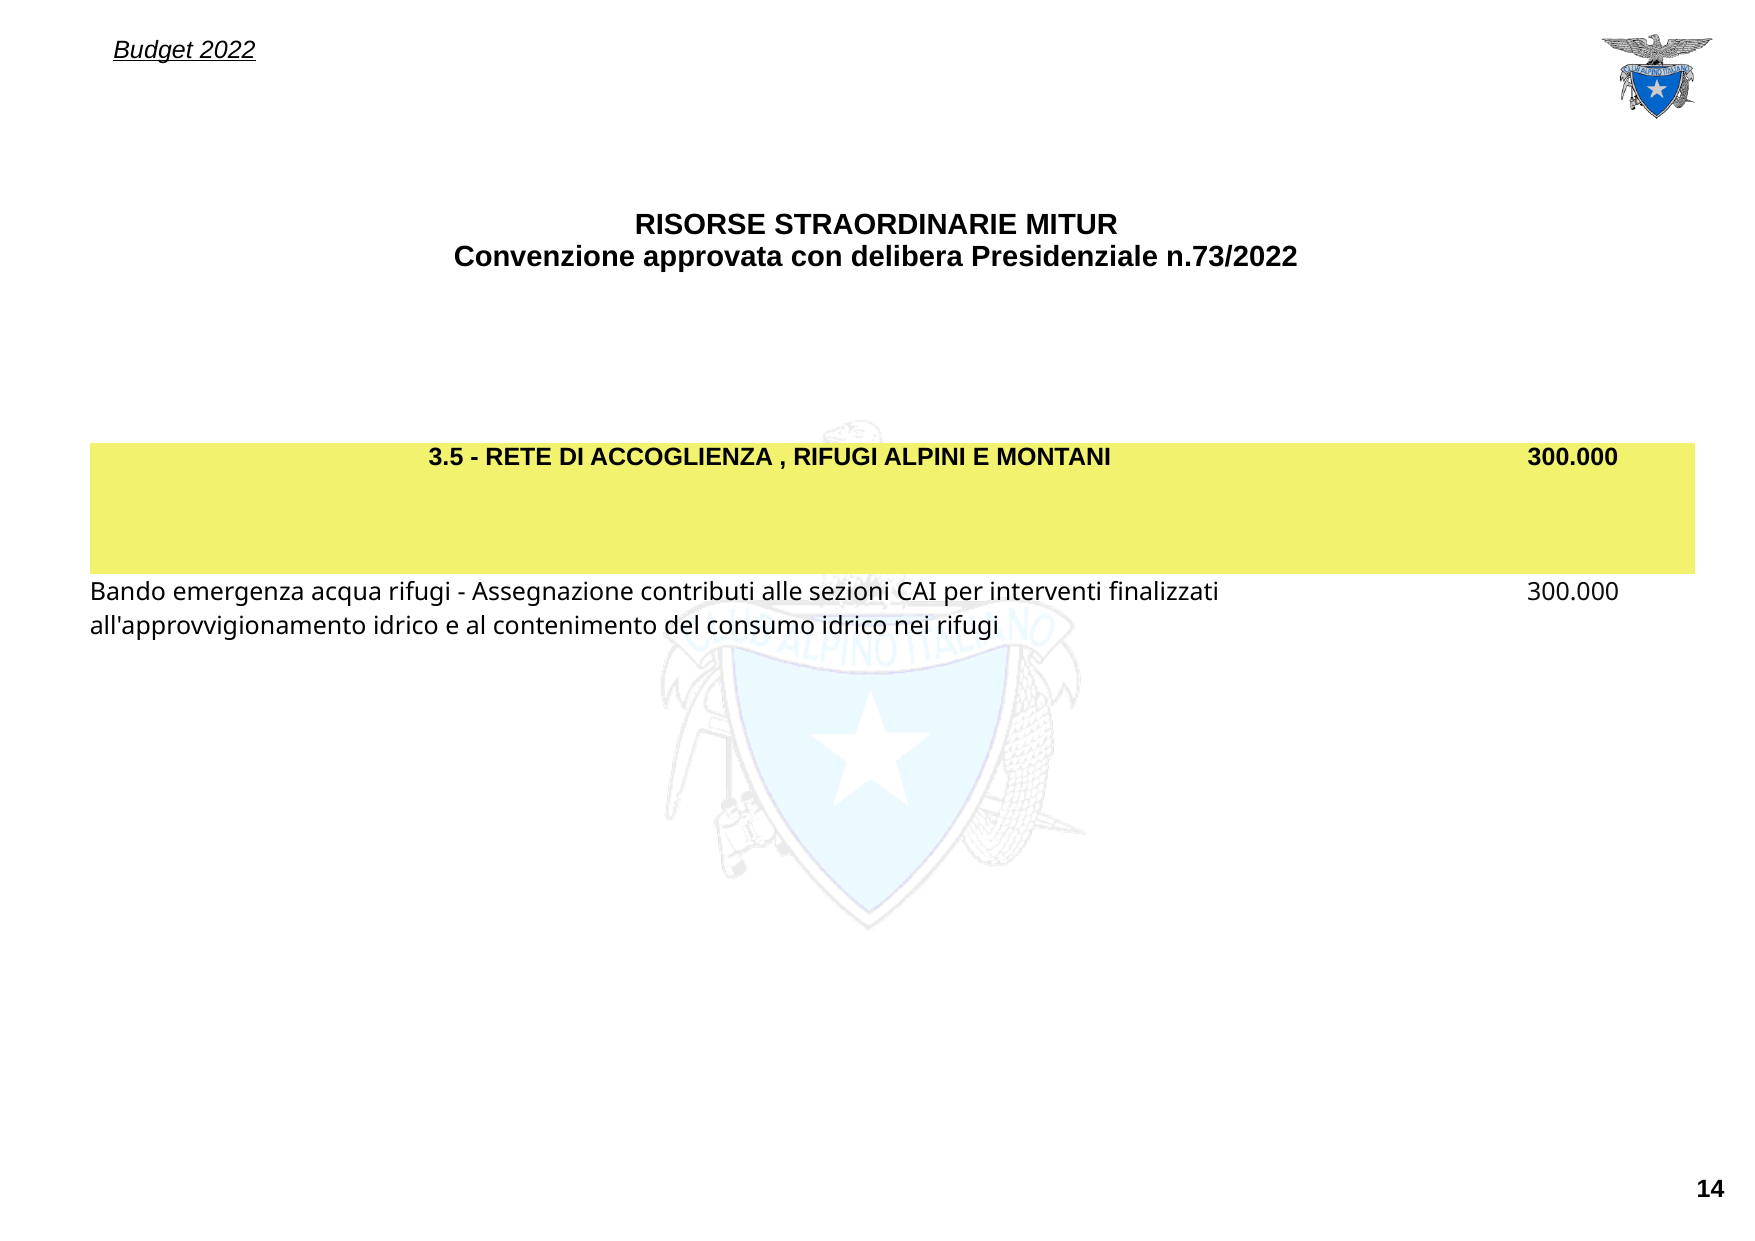

Budget 2022
| RISORSE STRAORDINARIE MITUR Convenzione approvata con delibera Presidenziale n.73/2022 |
| --- |
| |
| 3.5 - RETE DI ACCOGLIENZA , RIFUGI ALPINI E MONTANI | 300.000 |
| --- | --- |
| Bando emergenza acqua rifugi - Assegnazione contributi alle sezioni CAI per interventi finalizzati all'approvvigionamento idrico e al contenimento del consumo idrico nei rifugi | 300.000 |
14